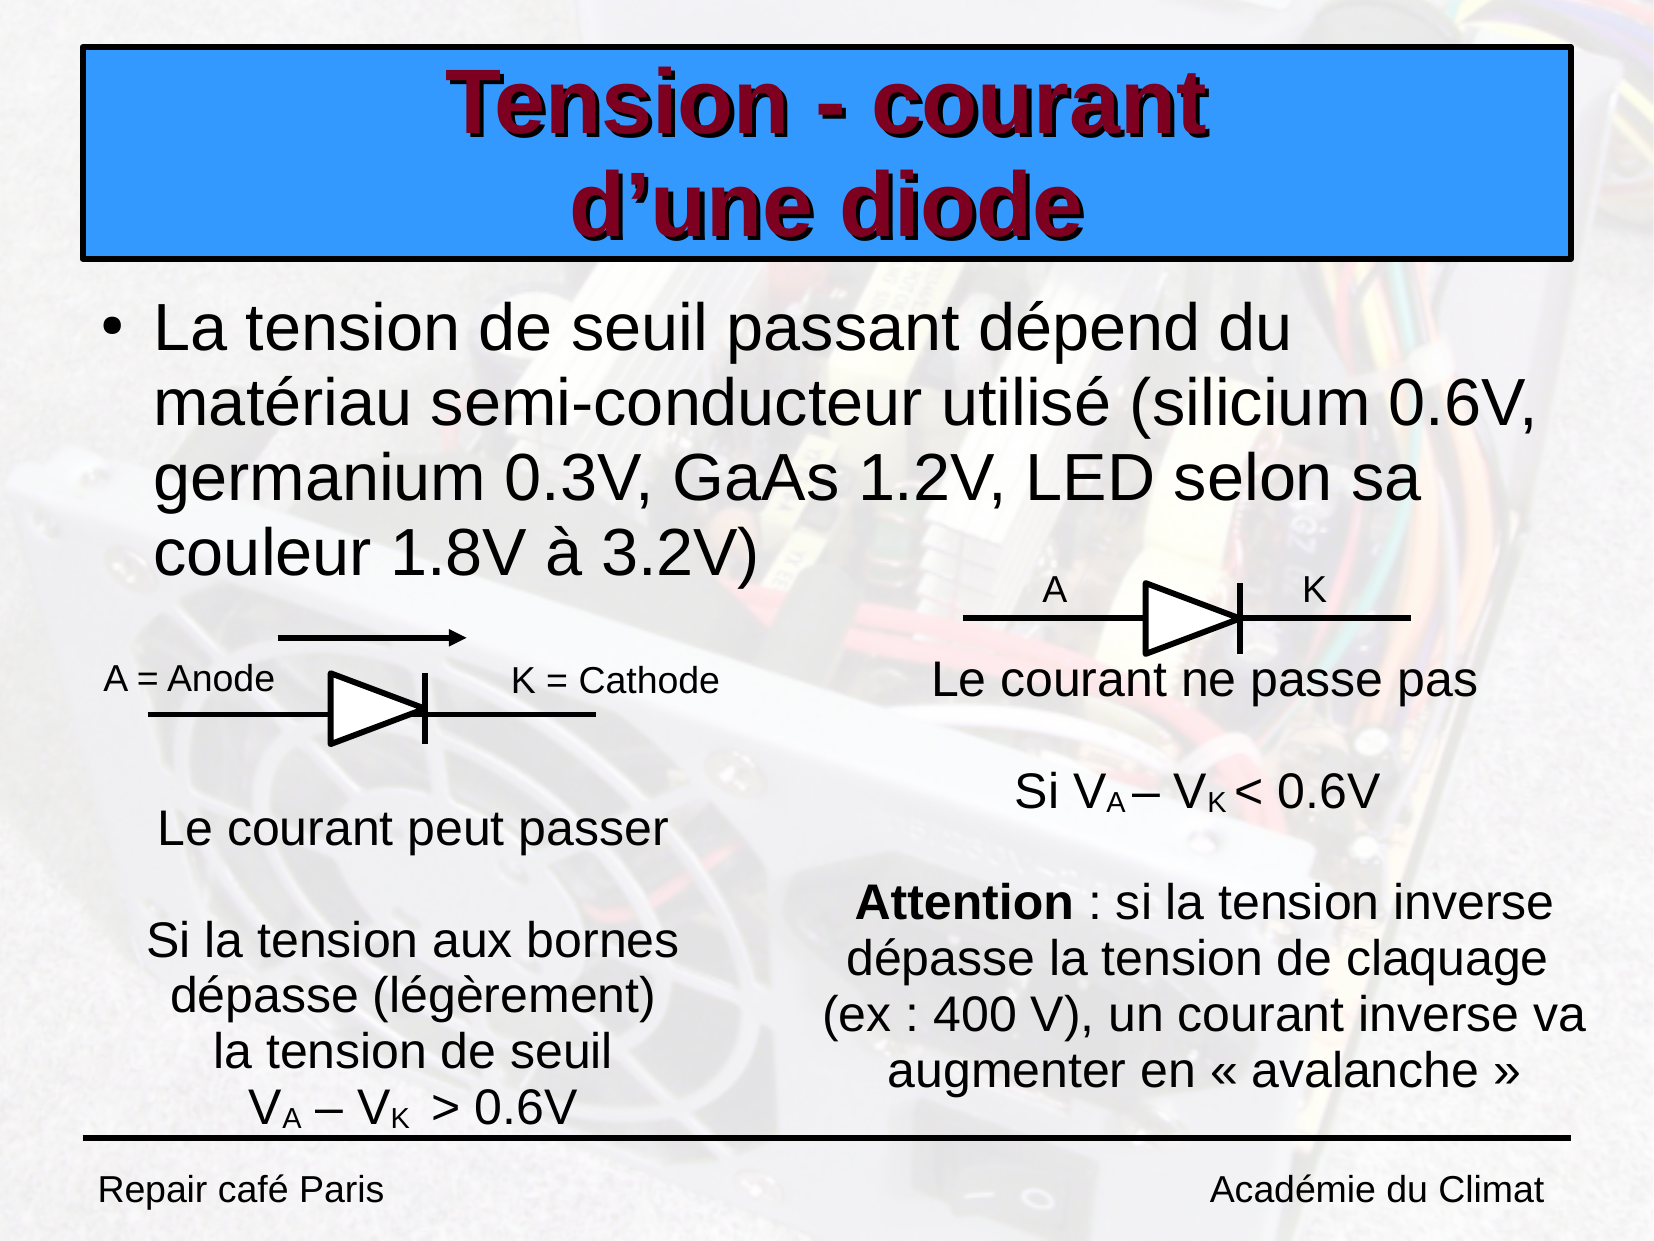

# Tension - courant d’une diode
La tension de seuil passant dépend du matériau semi-conducteur utilisé (silicium 0.6V, germanium 0.3V, GaAs 1.2V, LED selon sa couleur 1.8V à 3.2V)
K
A
Le courant ne passe pas
Si VA – VK < 0.6V
Attention : si la tension inverse dépasse la tension de claquage
(ex : 400 V), un courant inverse va augmenter en « avalanche »
A = Anode
K = Cathode
Le courant peut passer
Si la tension aux bornes dépasse (légèrement)
la tension de seuil
VA – VK > 0.6V
Repair café Paris	Académie du Climat